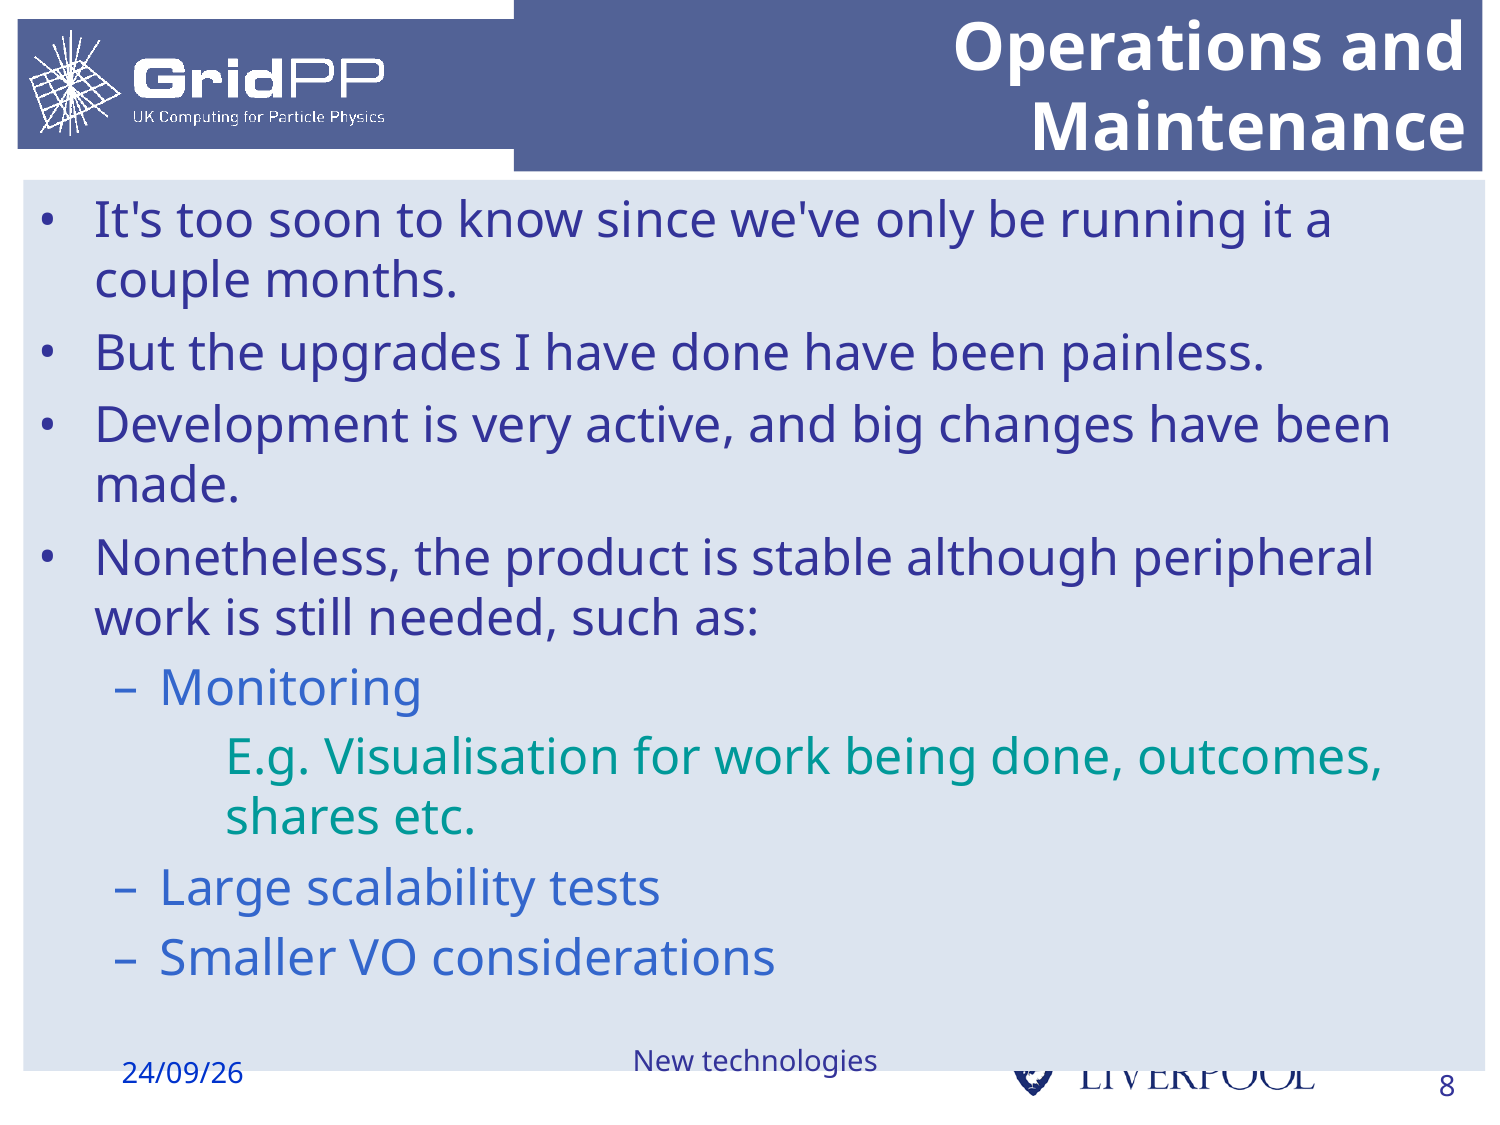

# Operations and Maintenance
It's too soon to know since we've only be running it a couple months.
But the upgrades I have done have been painless.
Development is very active, and big changes have been made.
Nonetheless, the product is stable although peripheral work is still needed, such as:
Monitoring
E.g. Visualisation for work being done, outcomes, shares etc.
Large scalability tests
Smaller VO considerations
New technologies